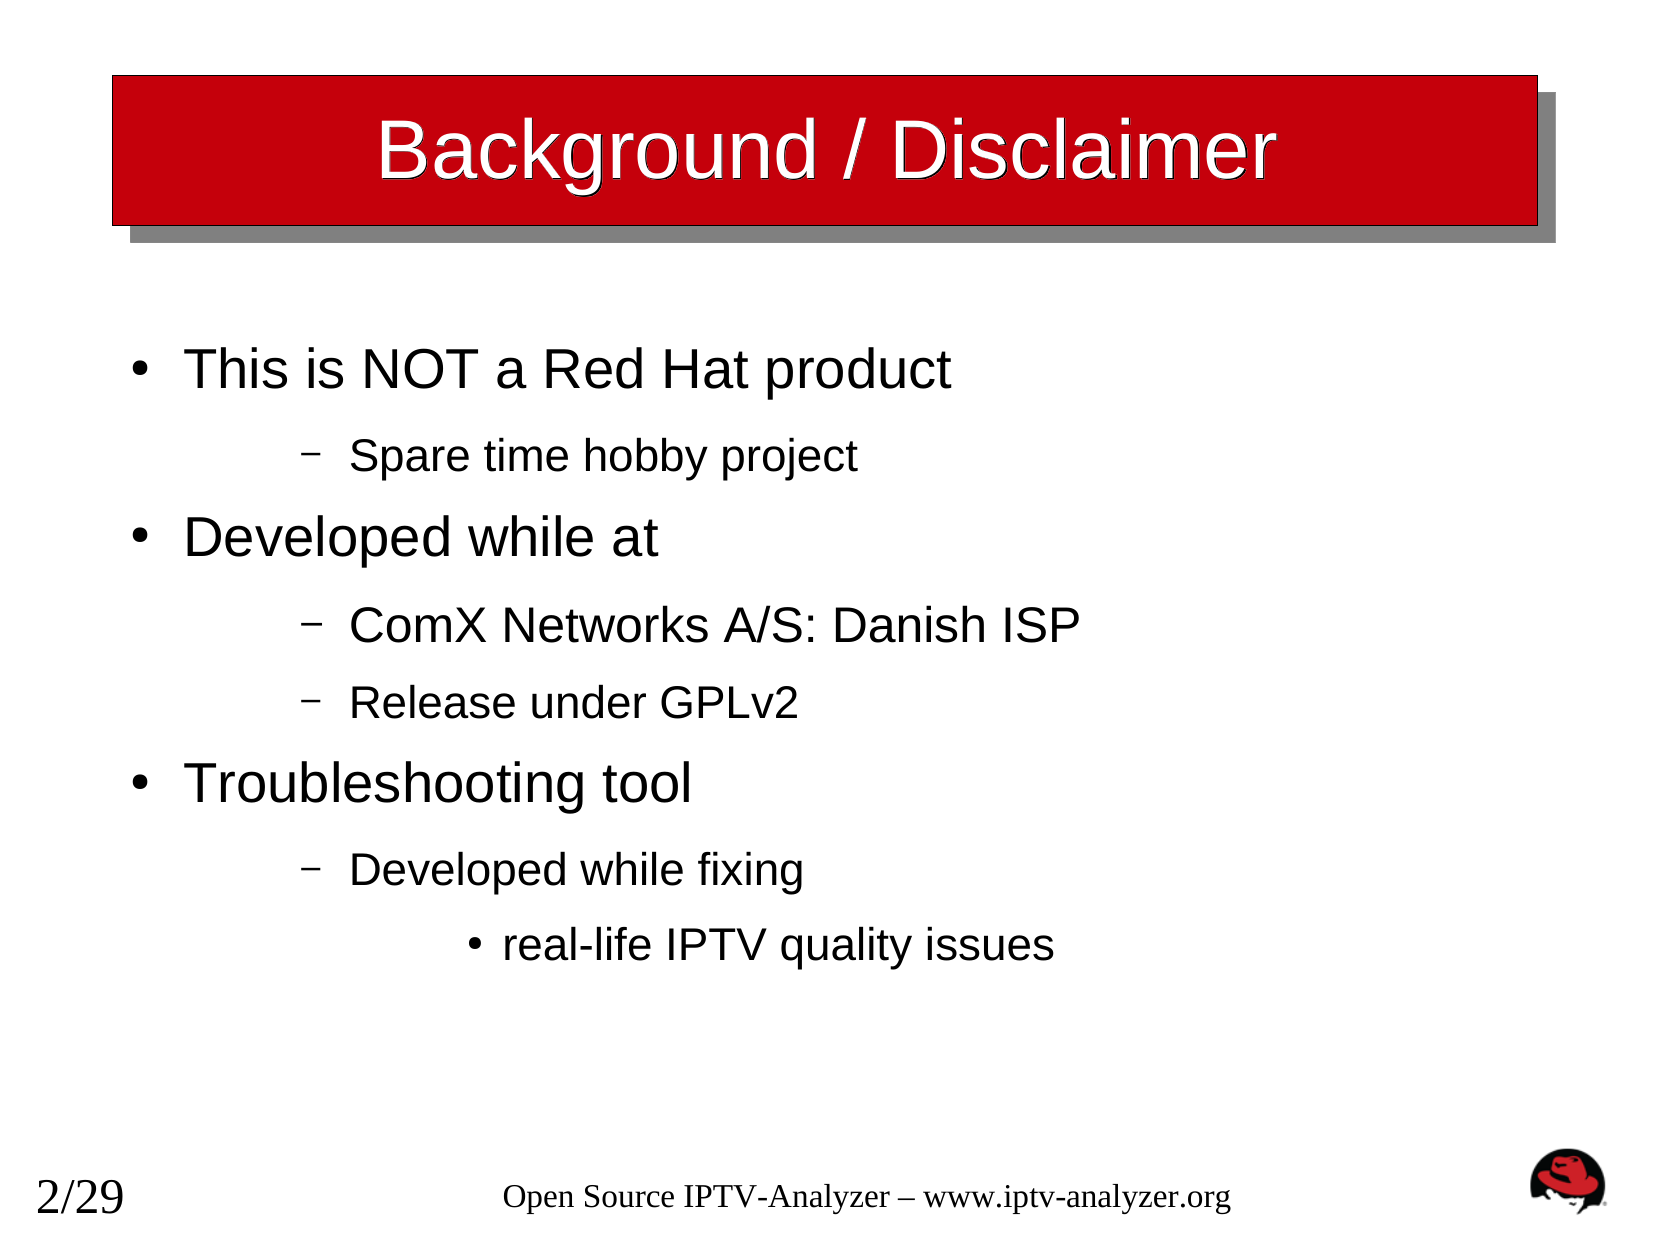

# Background / Disclaimer
This is NOT a Red Hat product
Spare time hobby project
Developed while at
ComX Networks A/S: Danish ISP
Release under GPLv2
Troubleshooting tool
Developed while fixing
real-life IPTV quality issues